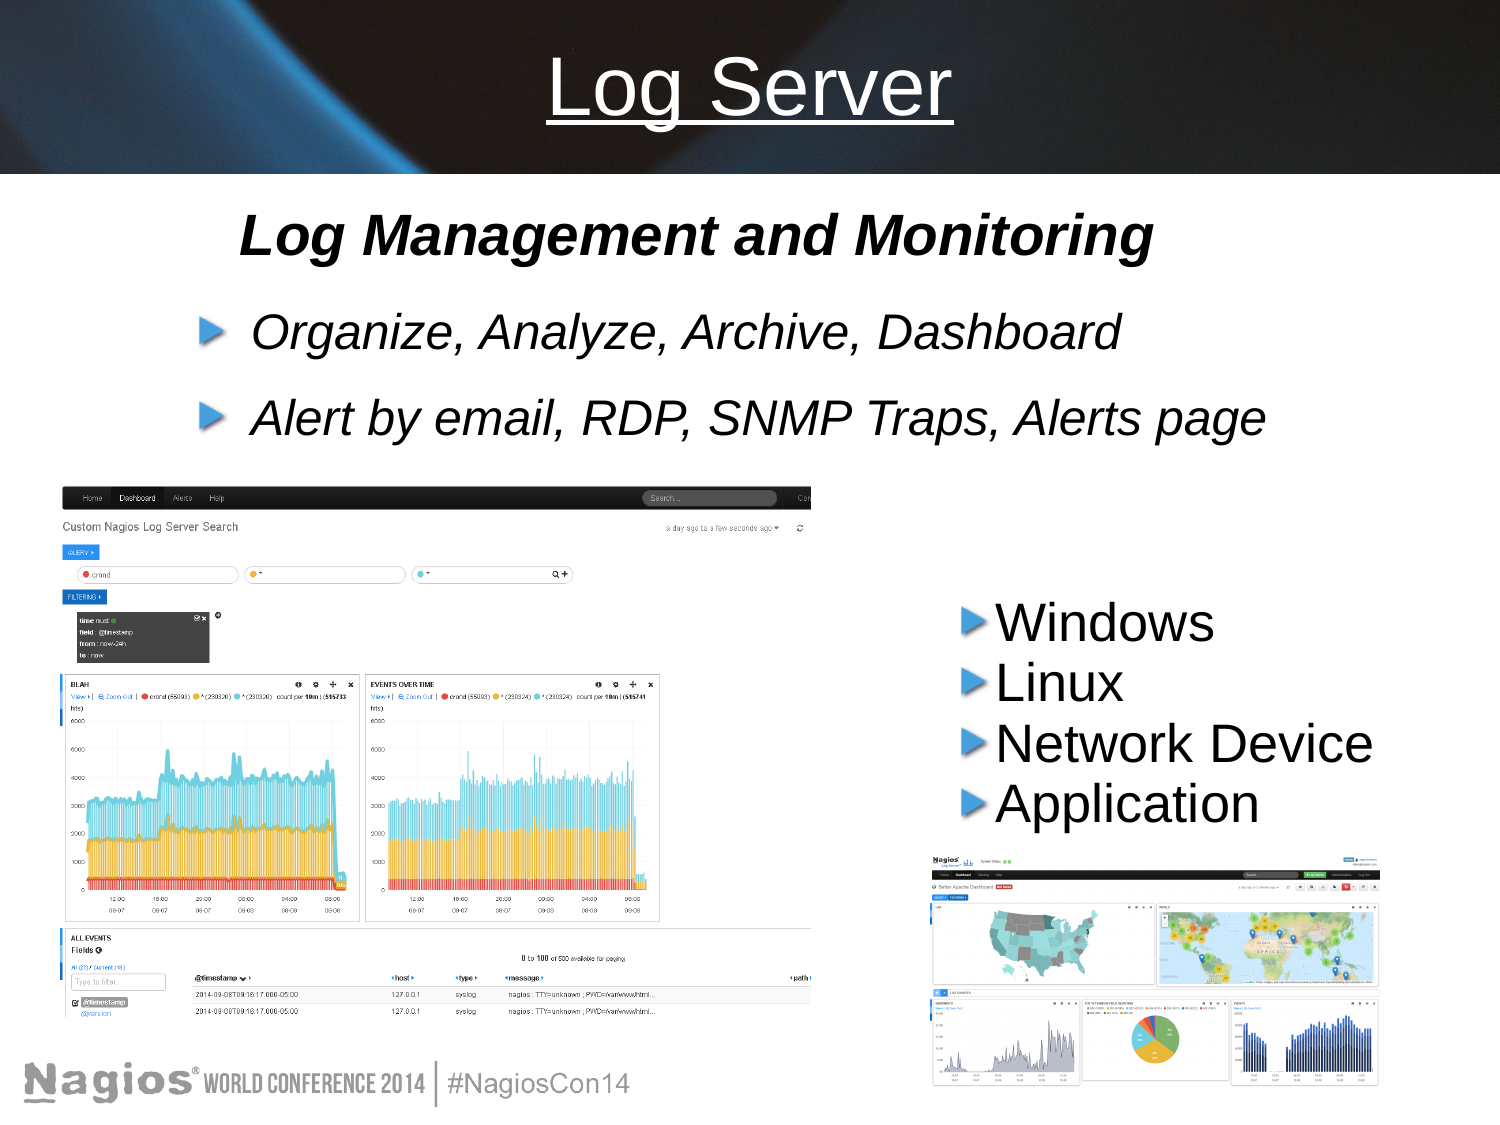

# Log Server
Log Management and Monitoring
Organize, Analyze, Archive, Dashboard
Alert by email, RDP, SNMP Traps, Alerts page
Windows
Linux
Network Device
Application